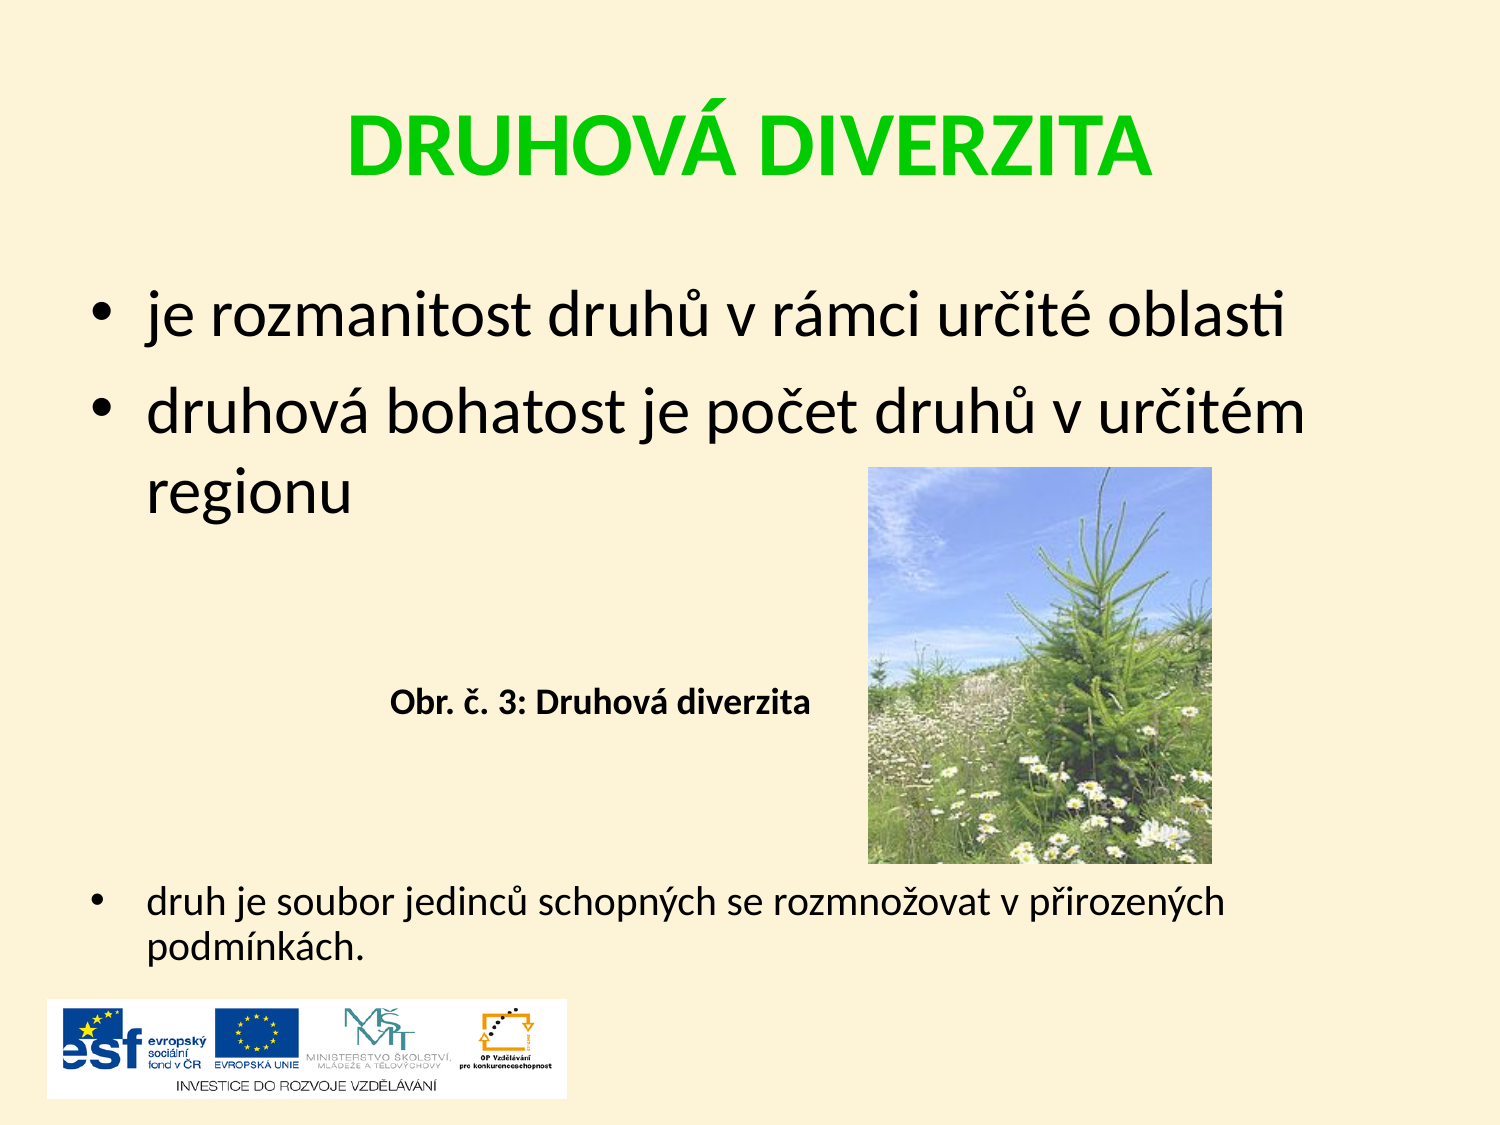

# DRUHOVÁ DIVERZITA
je rozmanitost druhů v rámci určité oblasti
druhová bohatost je počet druhů v určitém regionu
		Obr. č. 3: Druhová diverzita
druh je soubor jedinců schopných se rozmnožovat v přirozených podmínkách.